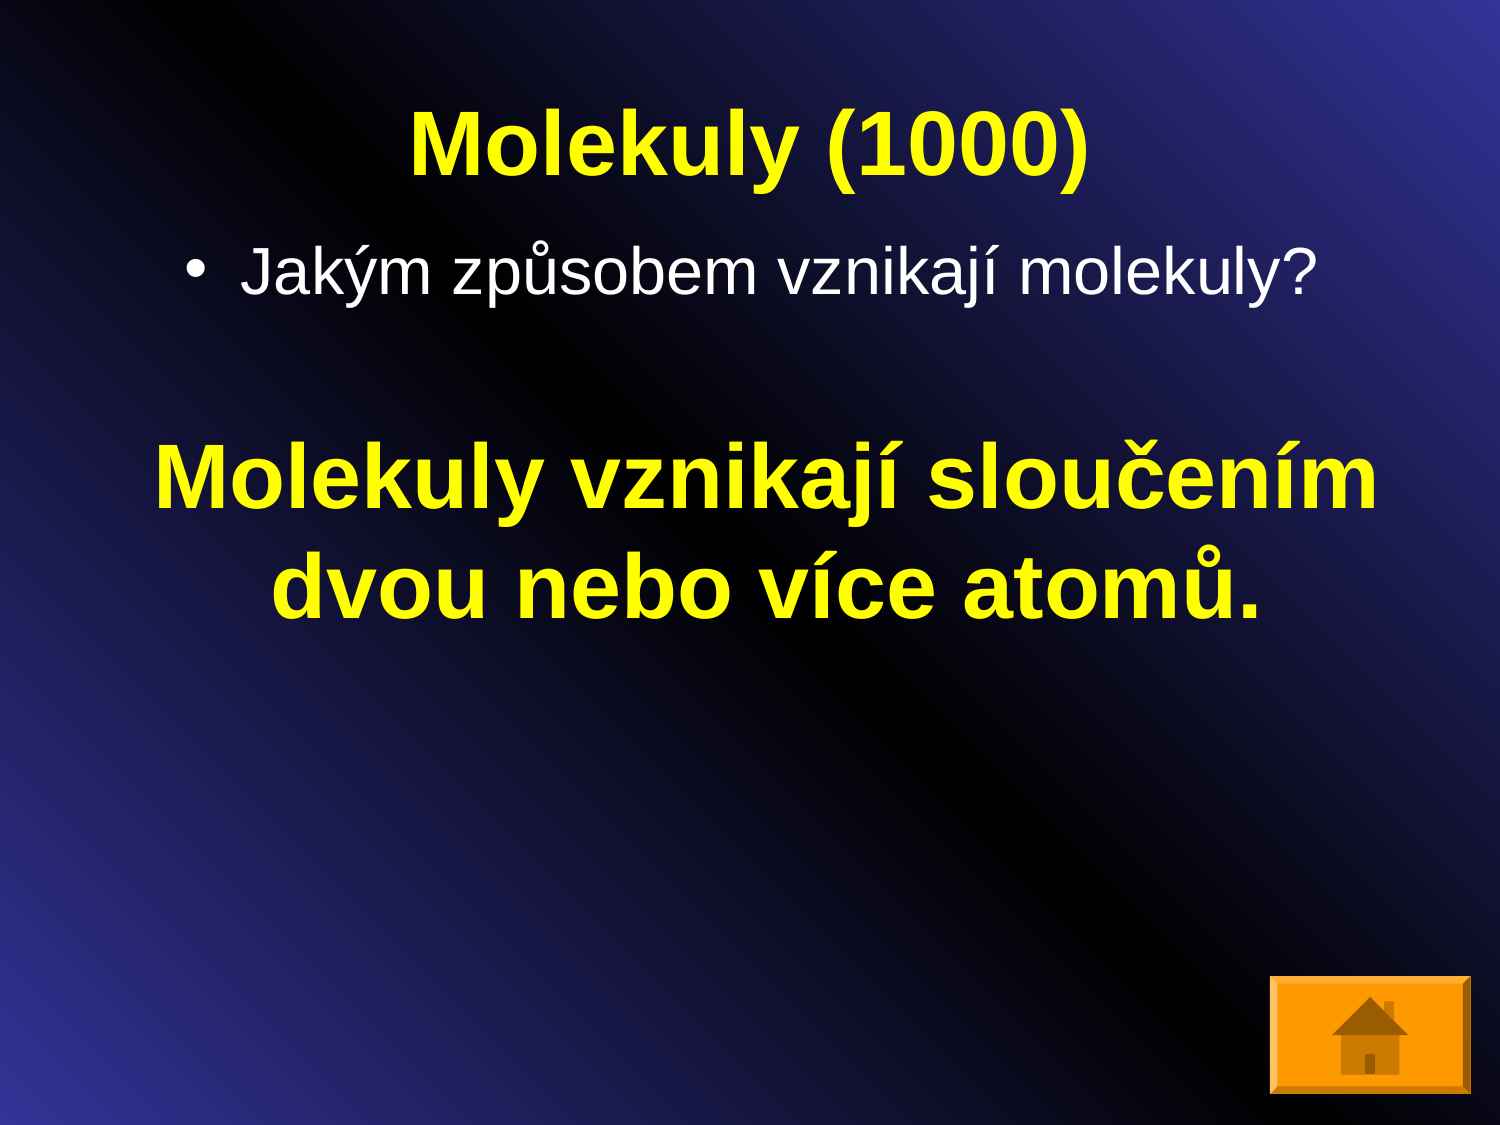

# Molekuly (1000)
Jakým způsobem vznikají molekuly?
Molekuly vznikají sloučením dvou nebo více atomů.